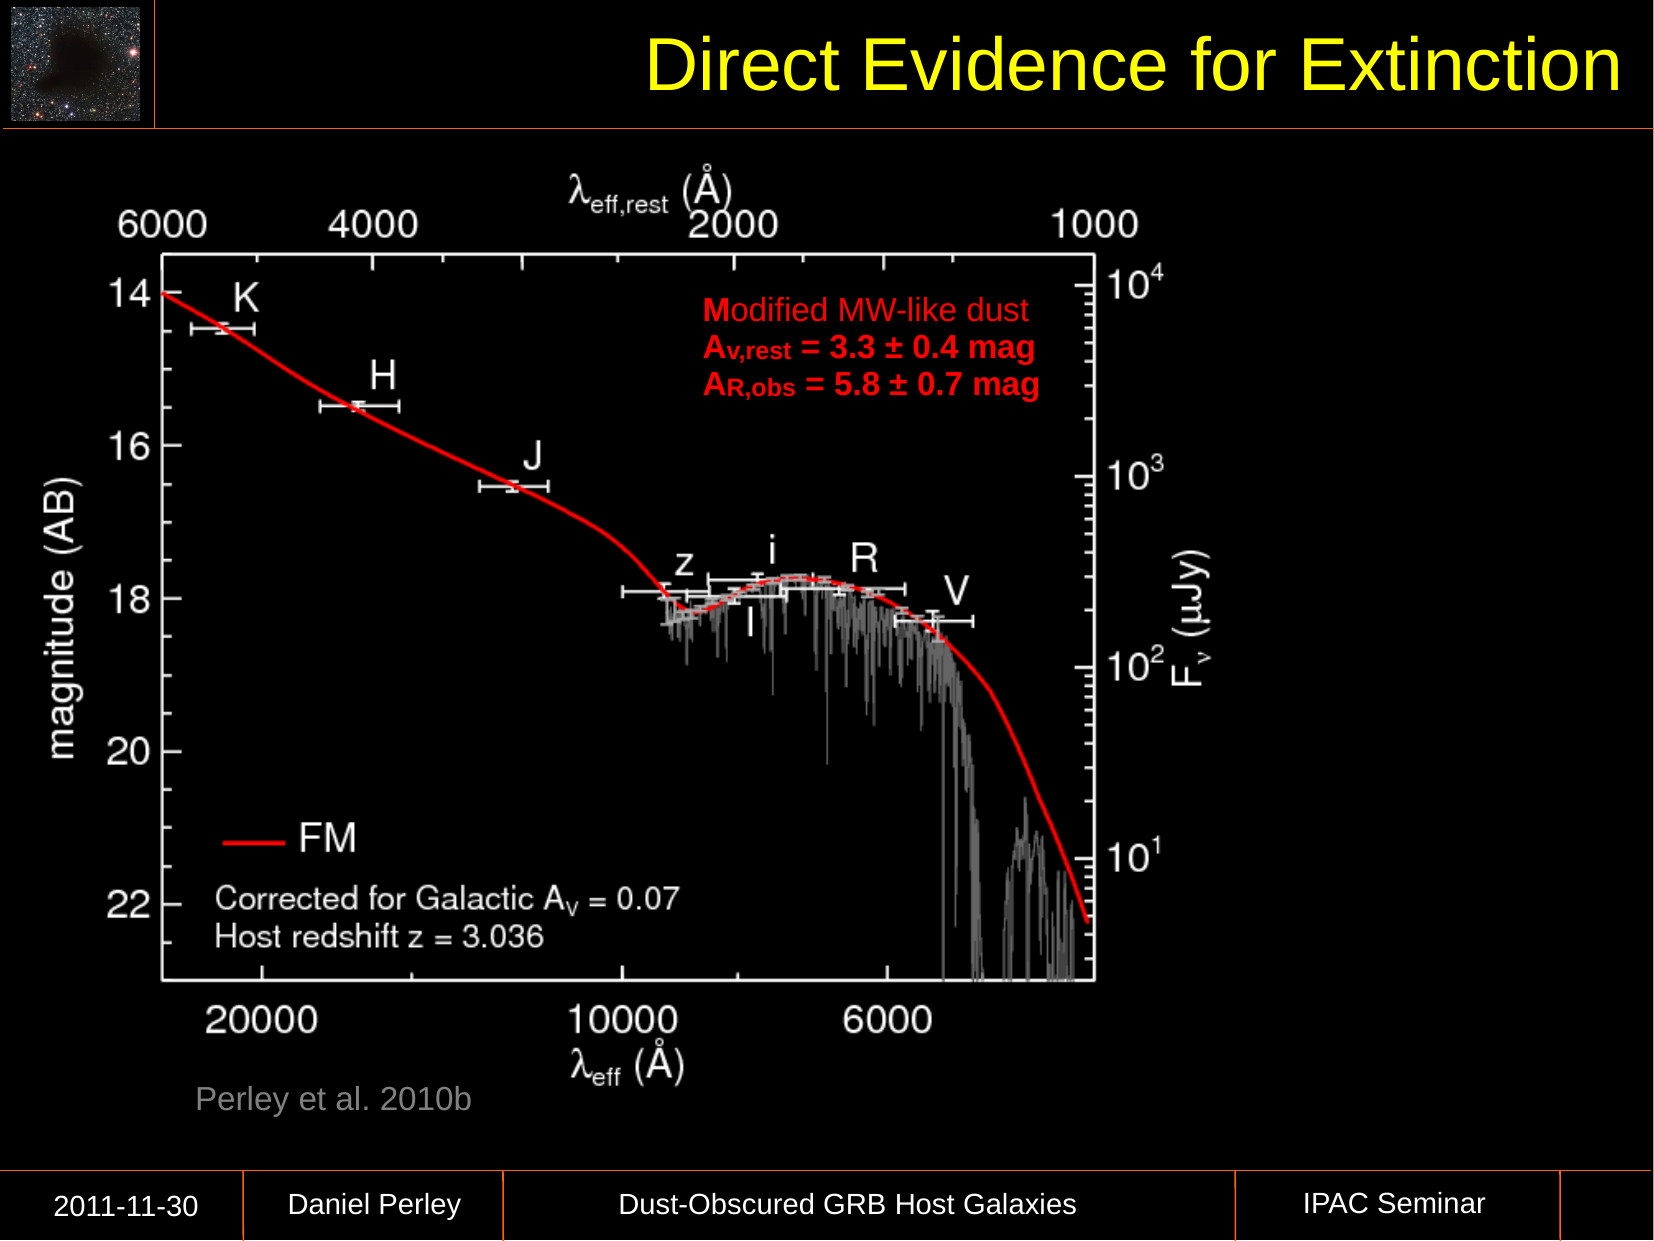

# Direct Evidence for Extinction
Modified MW-like dust
Av,rest = 3.3 ± 0.4 mag
AR,obs = 5.8 ± 0.7 mag
Perley et al. 2010b
2011-11-30